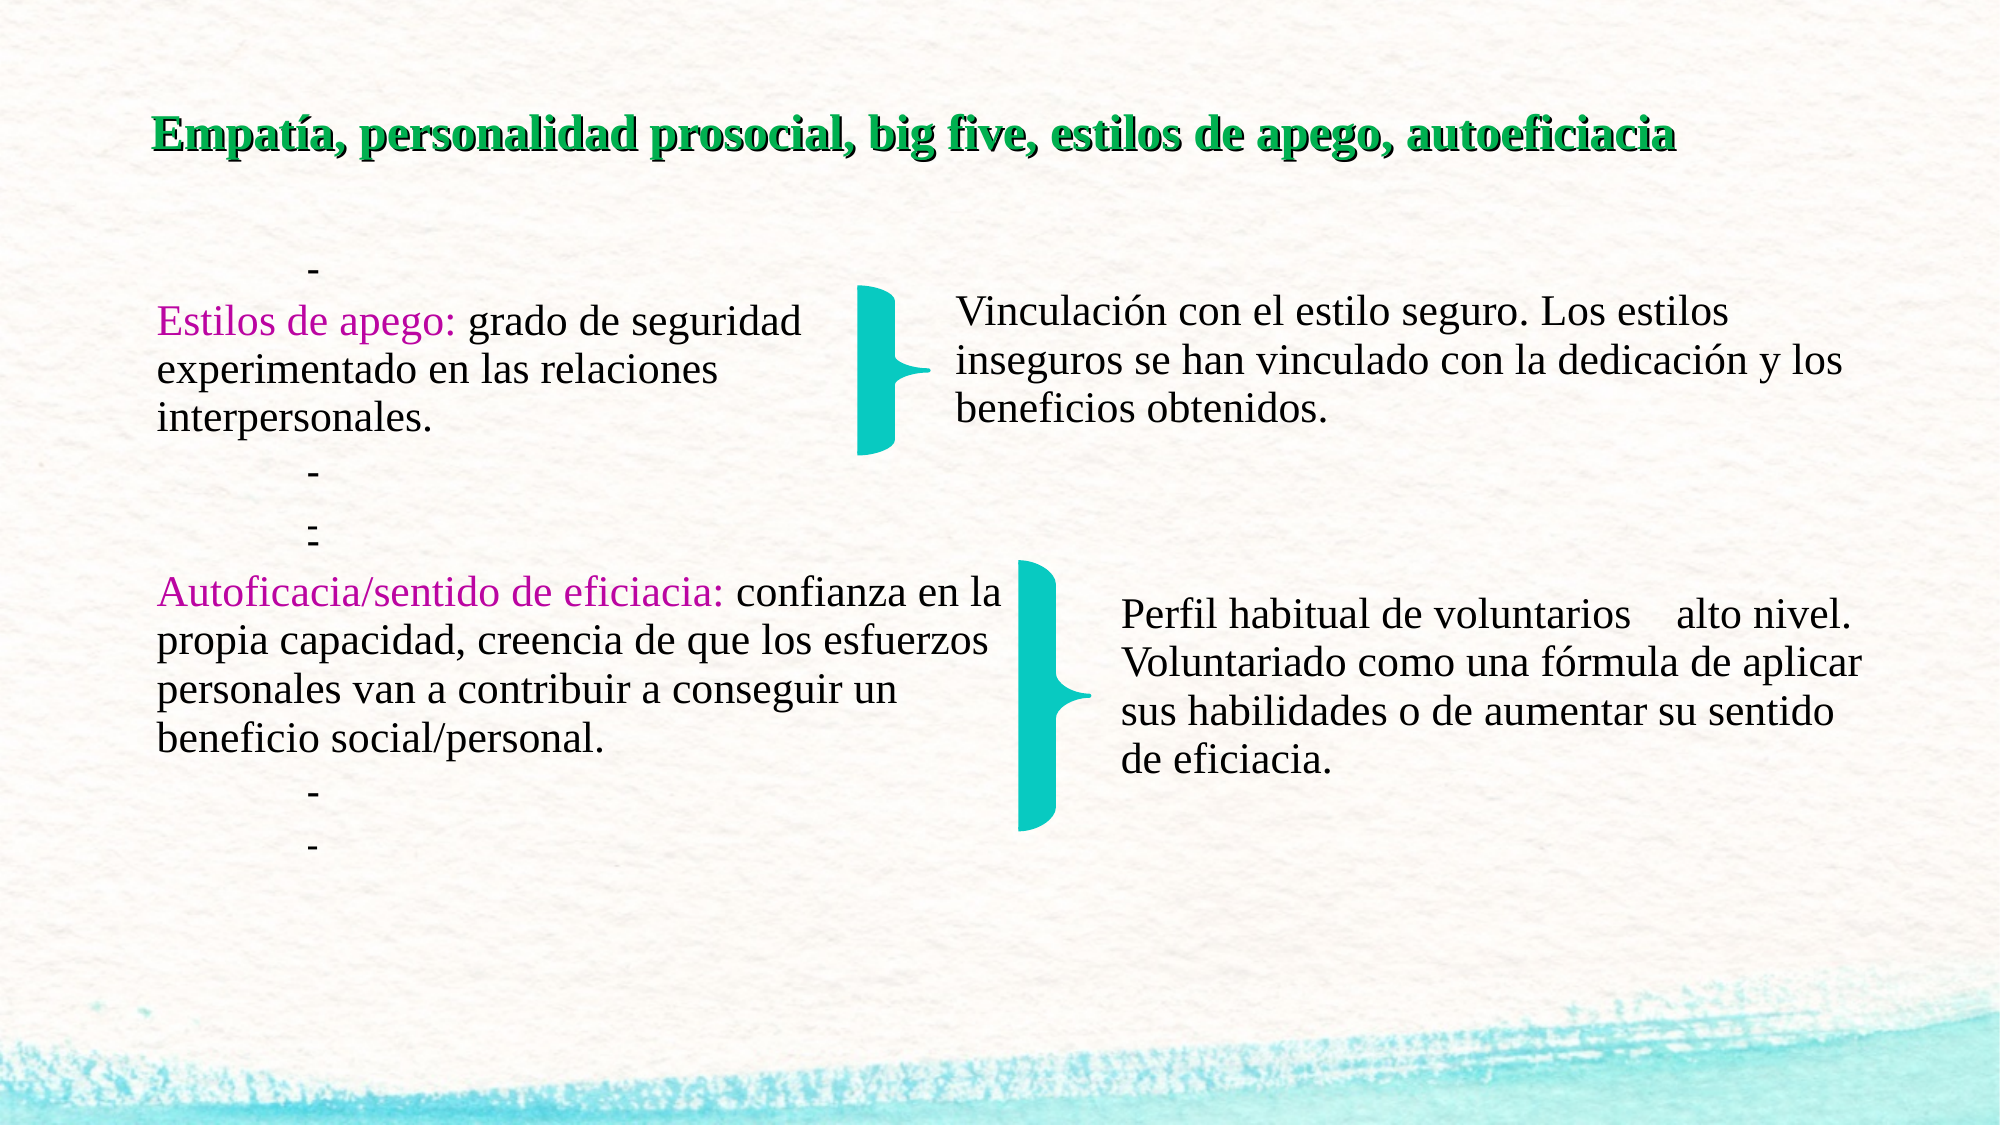

Empatía, personalidad prosocial, big five, estilos de apego, autoeficiacia
Estilos de apego: grado de seguridad experimentado en las relaciones interpersonales.
Vinculación con el estilo seguro. Los estilos inseguros se han vinculado con la dedicación y los beneficios obtenidos.
Autoficacia/sentido de eficiacia: confianza en la propia capacidad, creencia de que los esfuerzos personales van a contribuir a conseguir un beneficio social/personal.
Perfil habitual de voluntarios alto nivel. Voluntariado como una fórmula de aplicar sus habilidades o de aumentar su sentido de eficiacia.